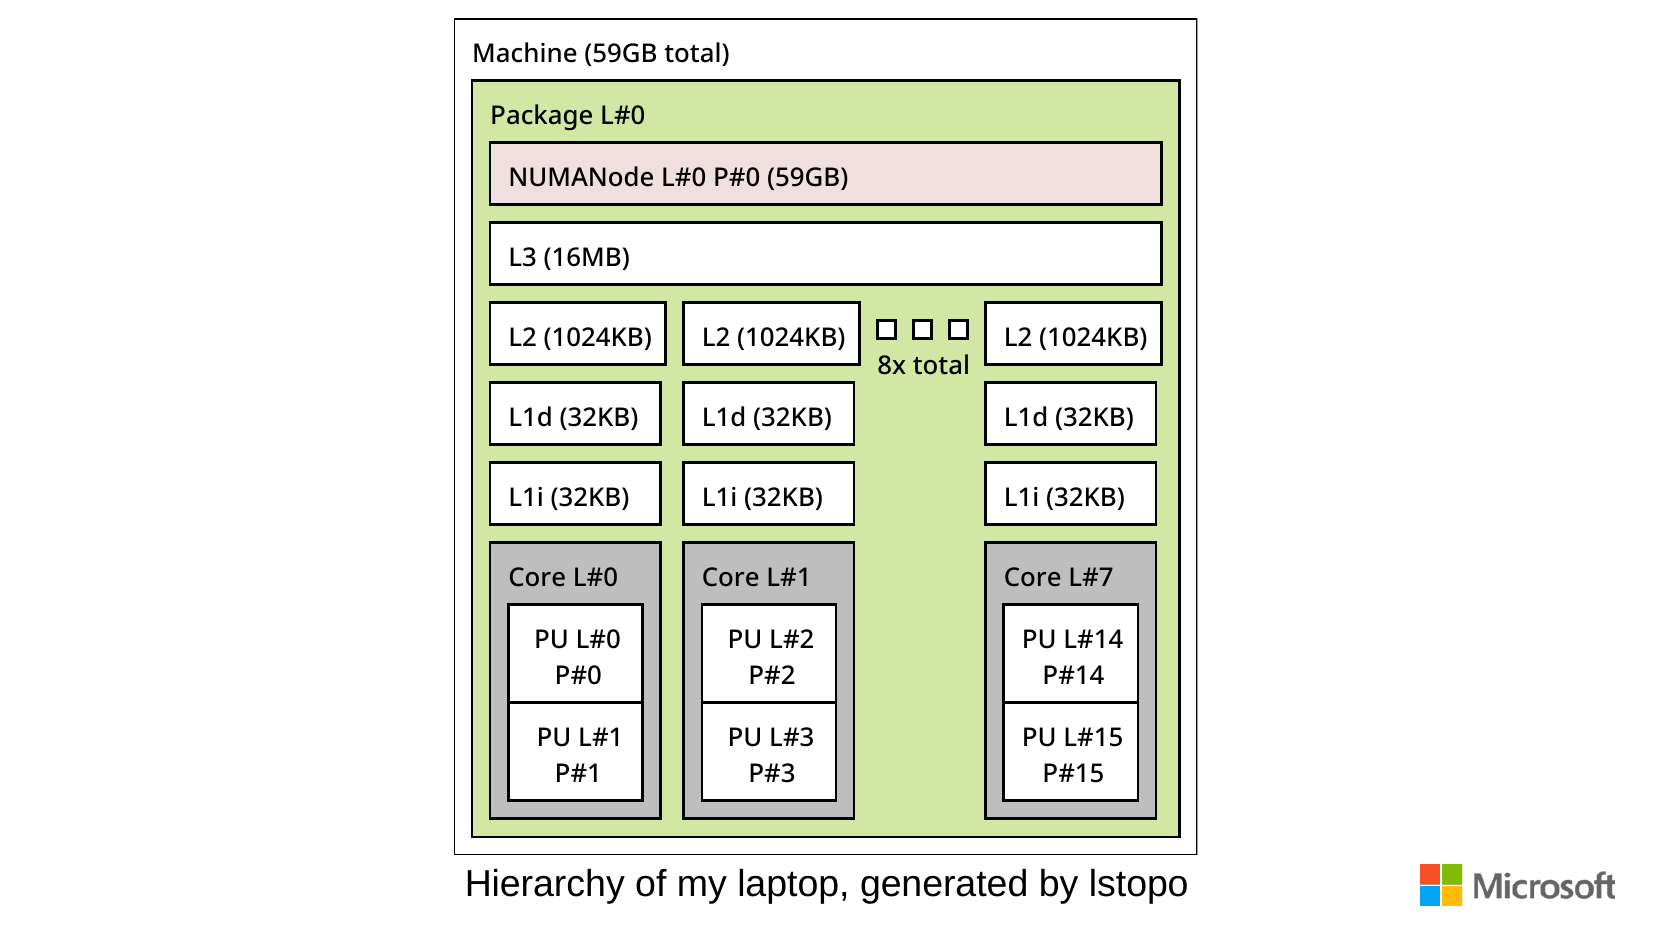

Hierarchy of my laptop, generated by lstopo